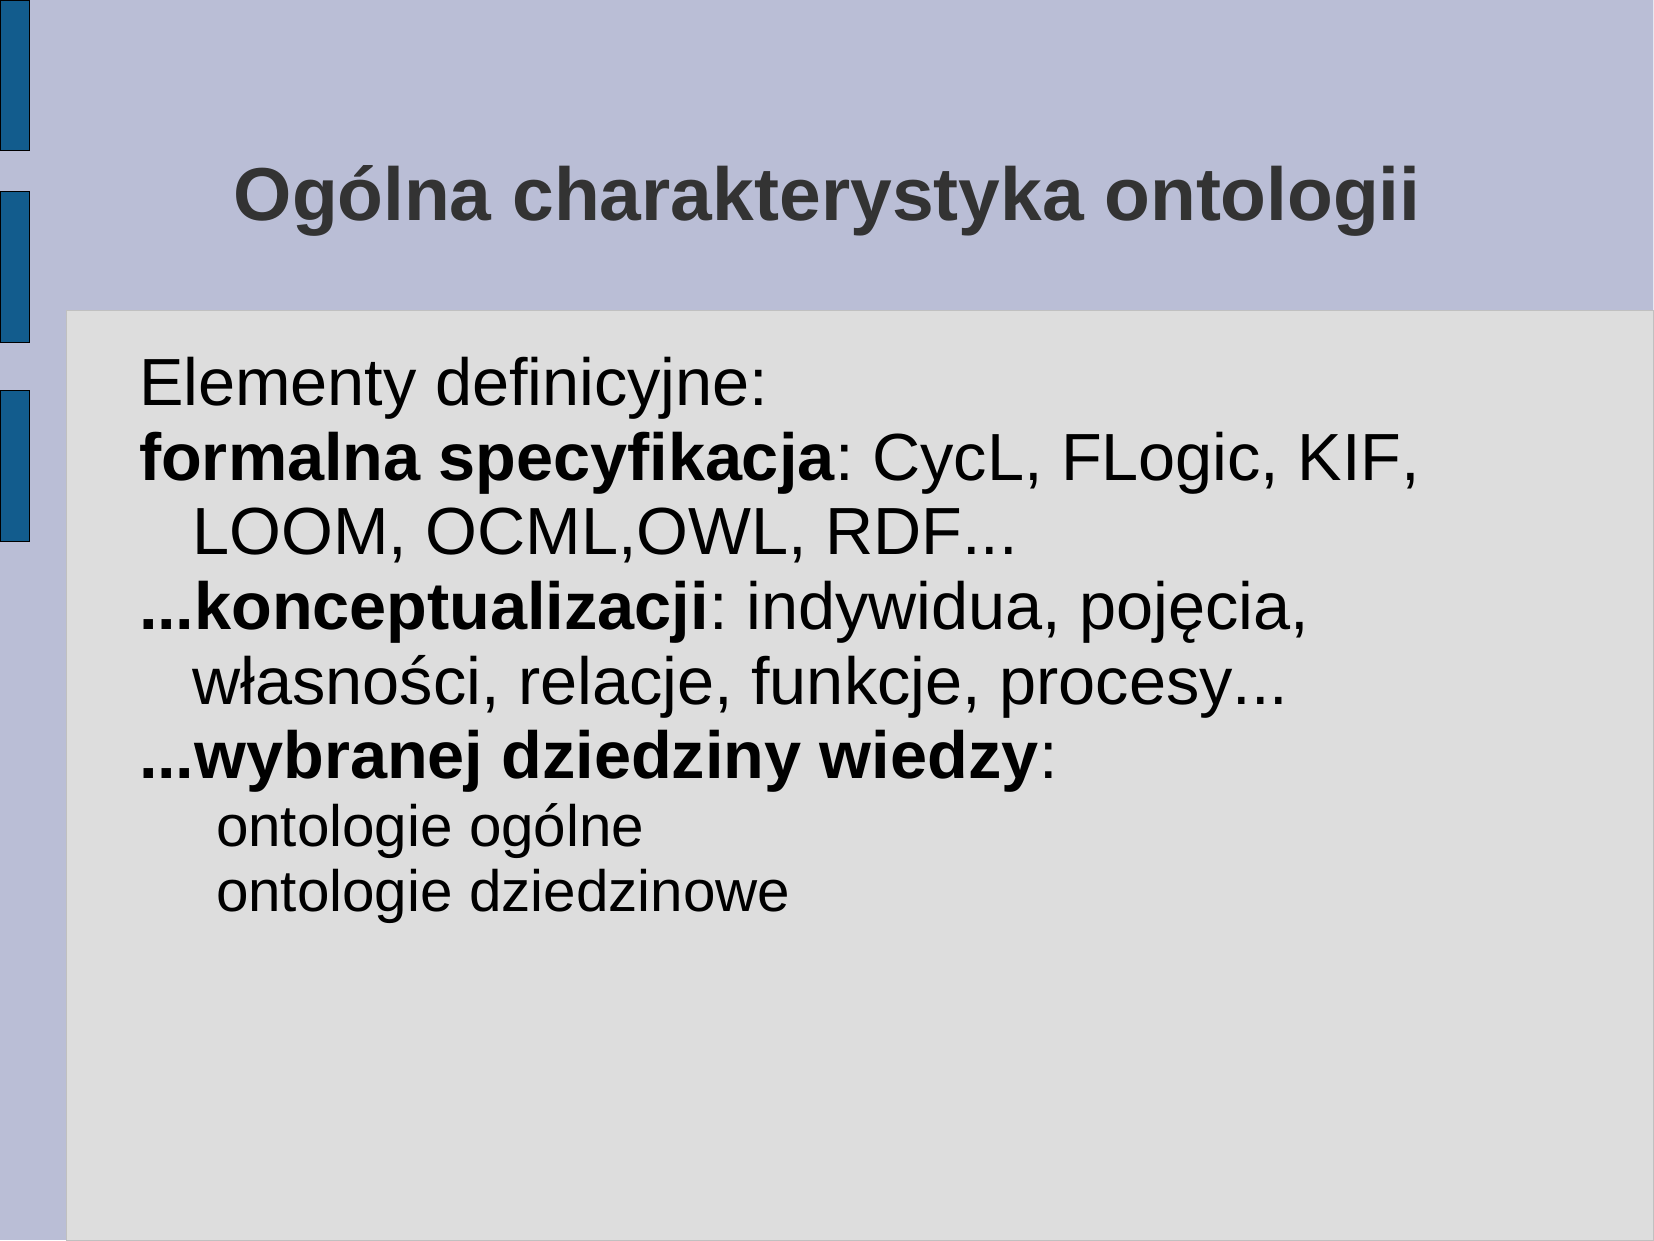

# Ogólna charakterystyka ontologii
Elementy definicyjne:
formalna specyfikacja: CycL, FLogic, KIF, LOOM, OCML,OWL, RDF...
...konceptualizacji: indywidua, pojęcia, własności, relacje, funkcje, procesy...
...wybranej dziedziny wiedzy:
ontologie ogólne
ontologie dziedzinowe